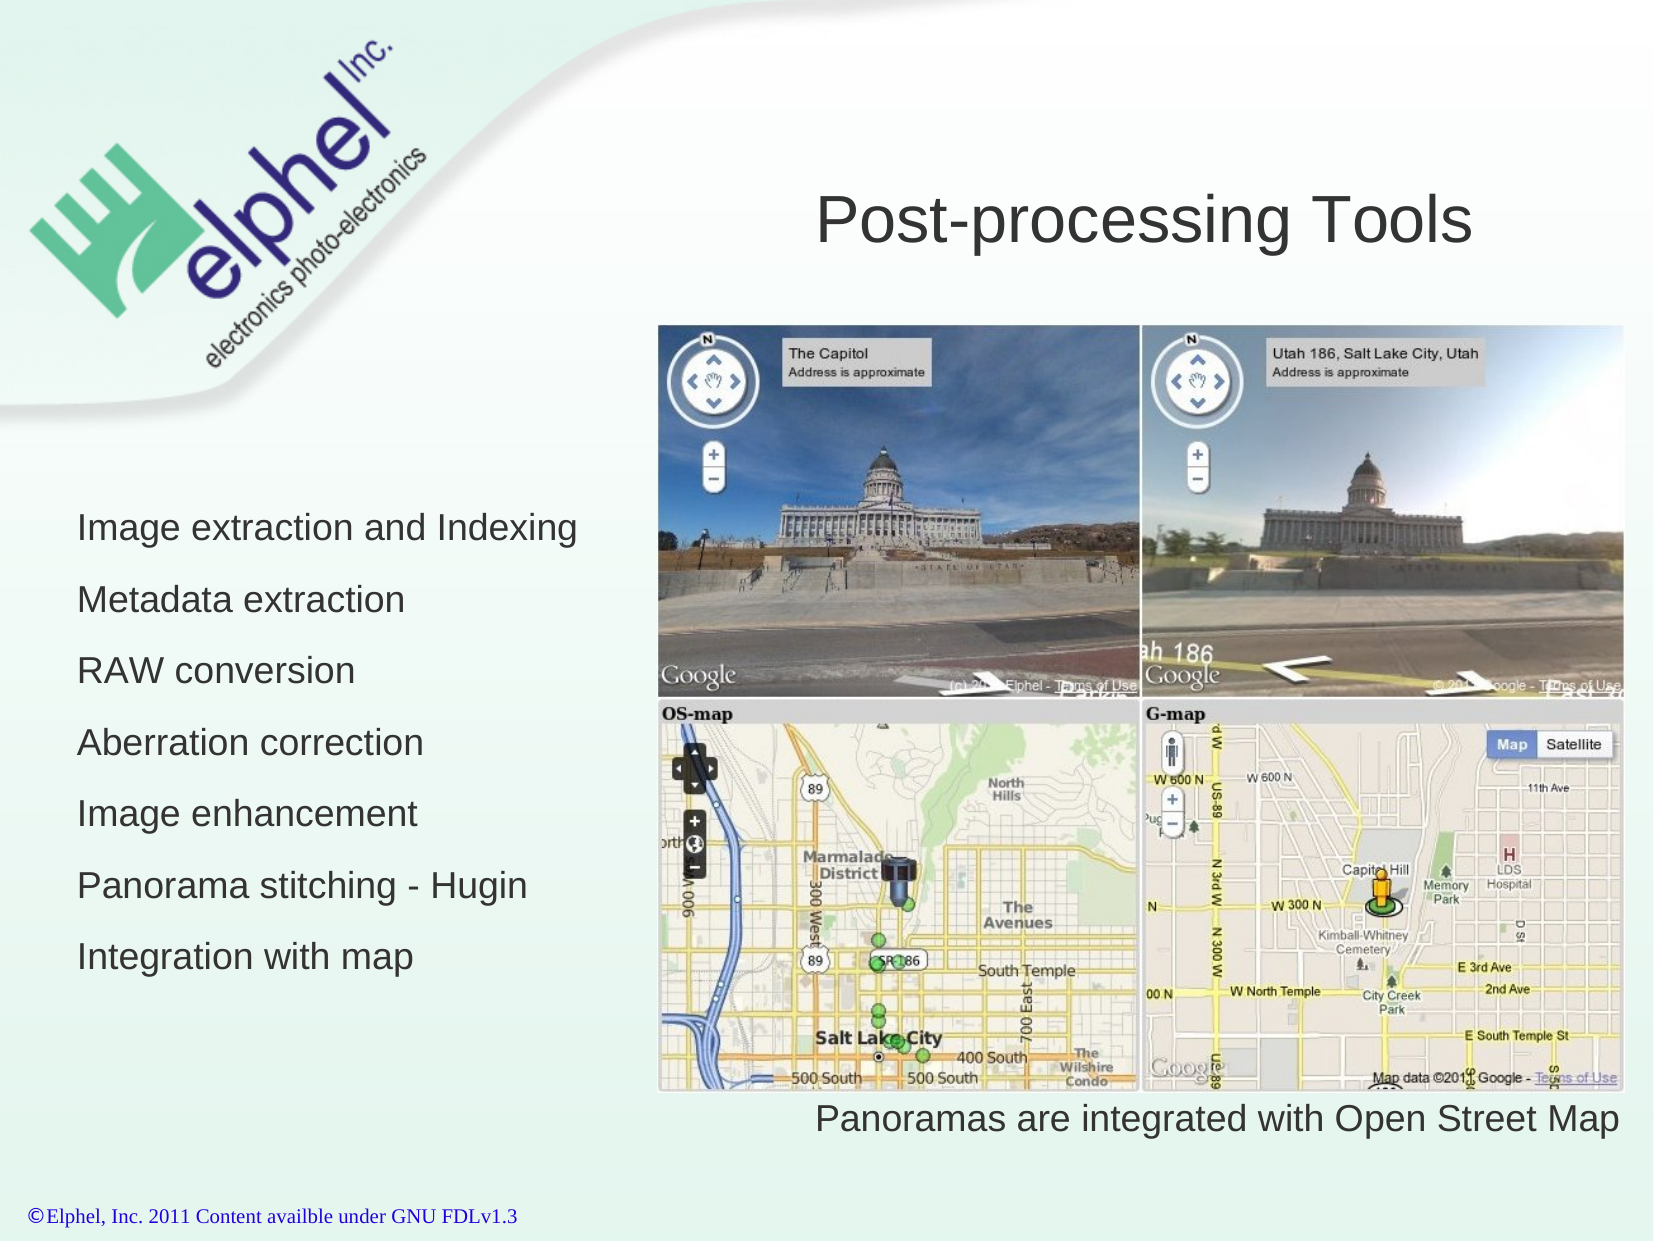

Post-processing Tools
Image extraction and Indexing
Metadata extraction
RAW conversion
Aberration correction
Image enhancement
Panorama stitching - Hugin
Integration with map
# Panoramas are integrated with Open Street Map